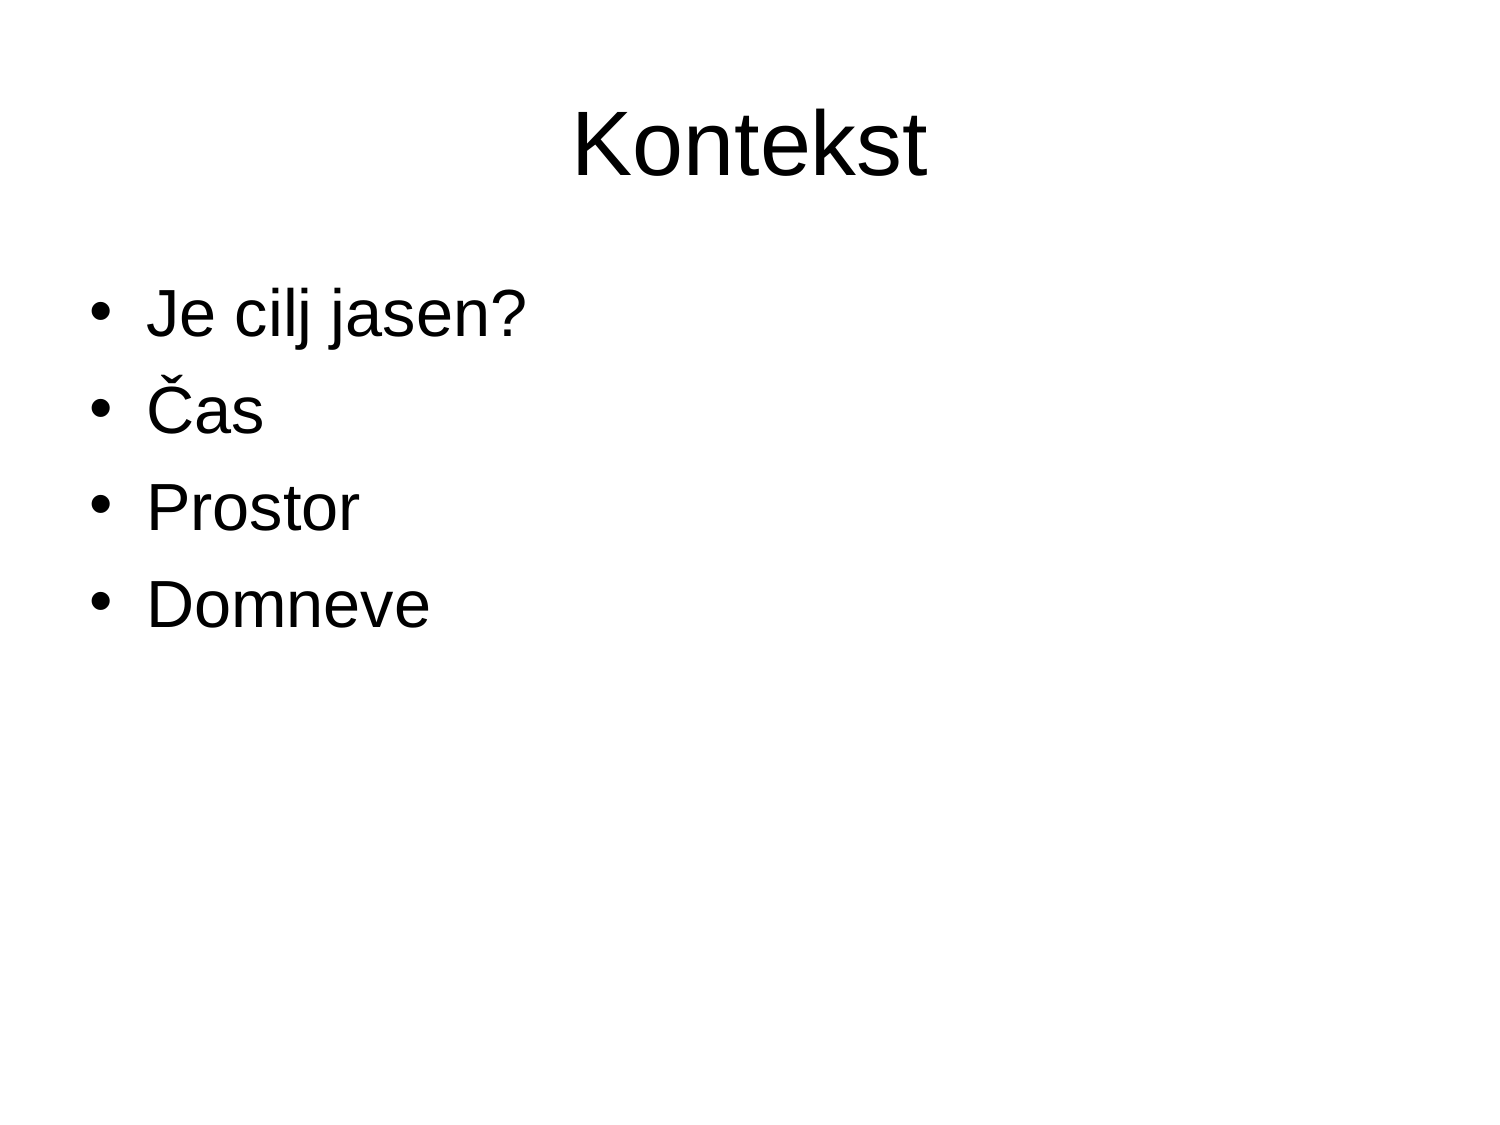

# Kontekst
Je cilj jasen?
Čas
Prostor
Domneve